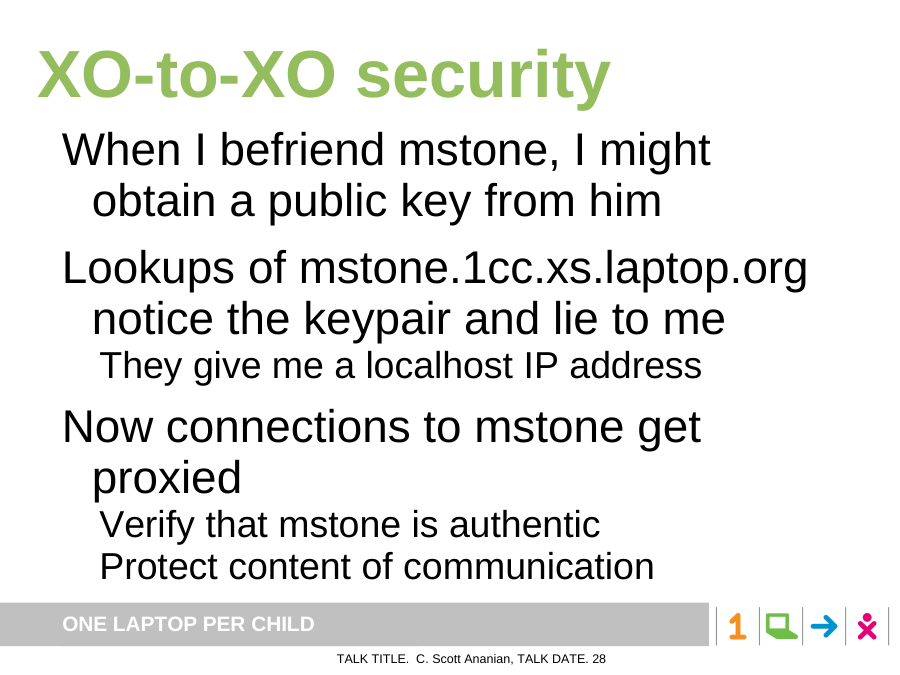

# XO-to-XO security
When I befriend mstone, I might obtain a public key from him
Lookups of mstone.1cc.xs.laptop.org notice the keypair and lie to me
They give me a localhost IP address
Now connections to mstone get proxied
Verify that mstone is authentic
Protect content of communication